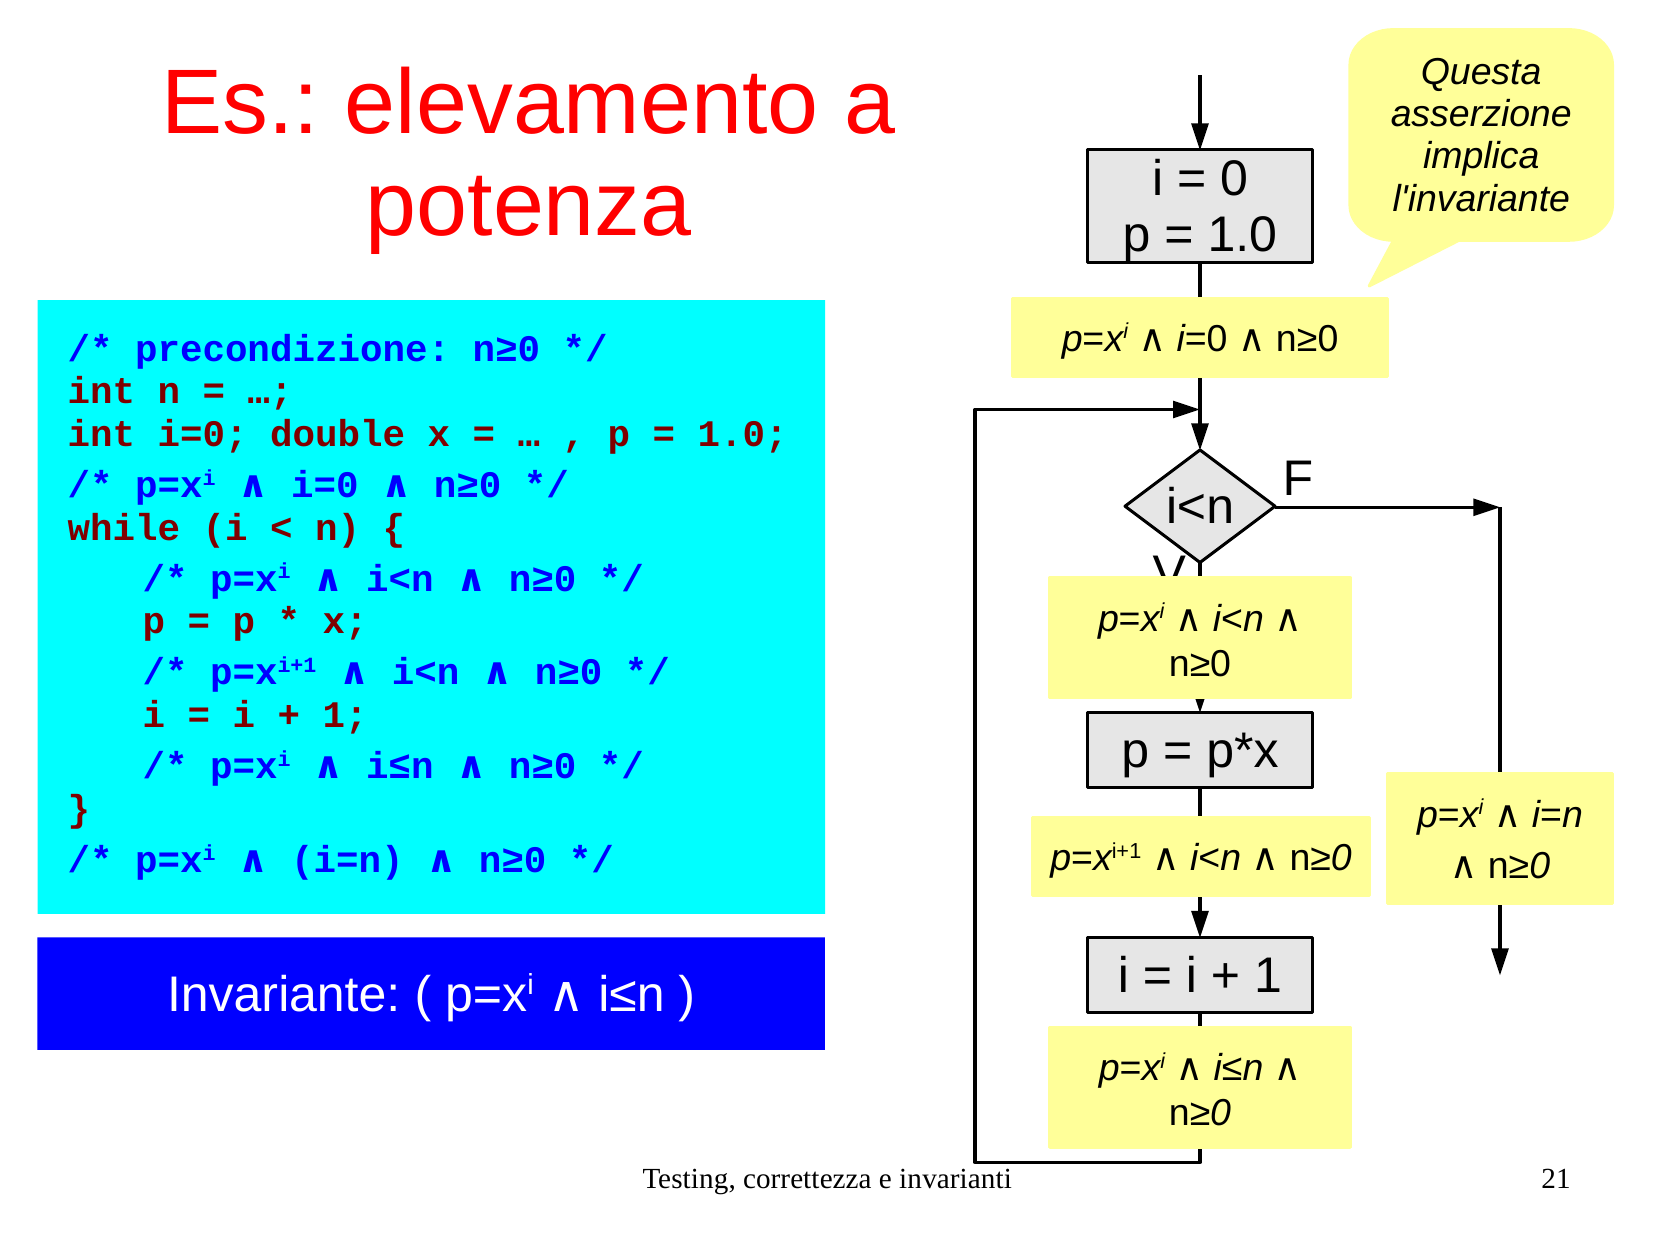

Questa asserzione implica l'invariante
# Es.: elevamento a potenza
i = 0
p = 1.0
p=xi ∧ i=0 ∧ n≥0
/* precondizione: n≥0 */
int n = …;
int i=0; double x = … , p = 1.0;
/* p=xi ∧ i=0 ∧ n≥0 */
while (i < n) {
	/* p=xi ∧ i<n ∧ n≥0 */
	p = p * x;
	/* p=xi+1 ∧ i<n ∧ n≥0 */
	i = i + 1;
	/* p=xi ∧ i≤n ∧ n≥0 */
}
/* p=xi ∧ (i=n) ∧ n≥0 */
i<n
F
V
p=xi ∧ i<n ∧ n≥0
p = p*x
p=xi ∧ i=n ∧ n≥0
p=xi+1 ∧ i<n ∧ n≥0
Invariante: ( p=xi ∧ i≤n )
i = i + 1
p=xi ∧ i≤n ∧ n≥0
Testing, correttezza e invarianti
21